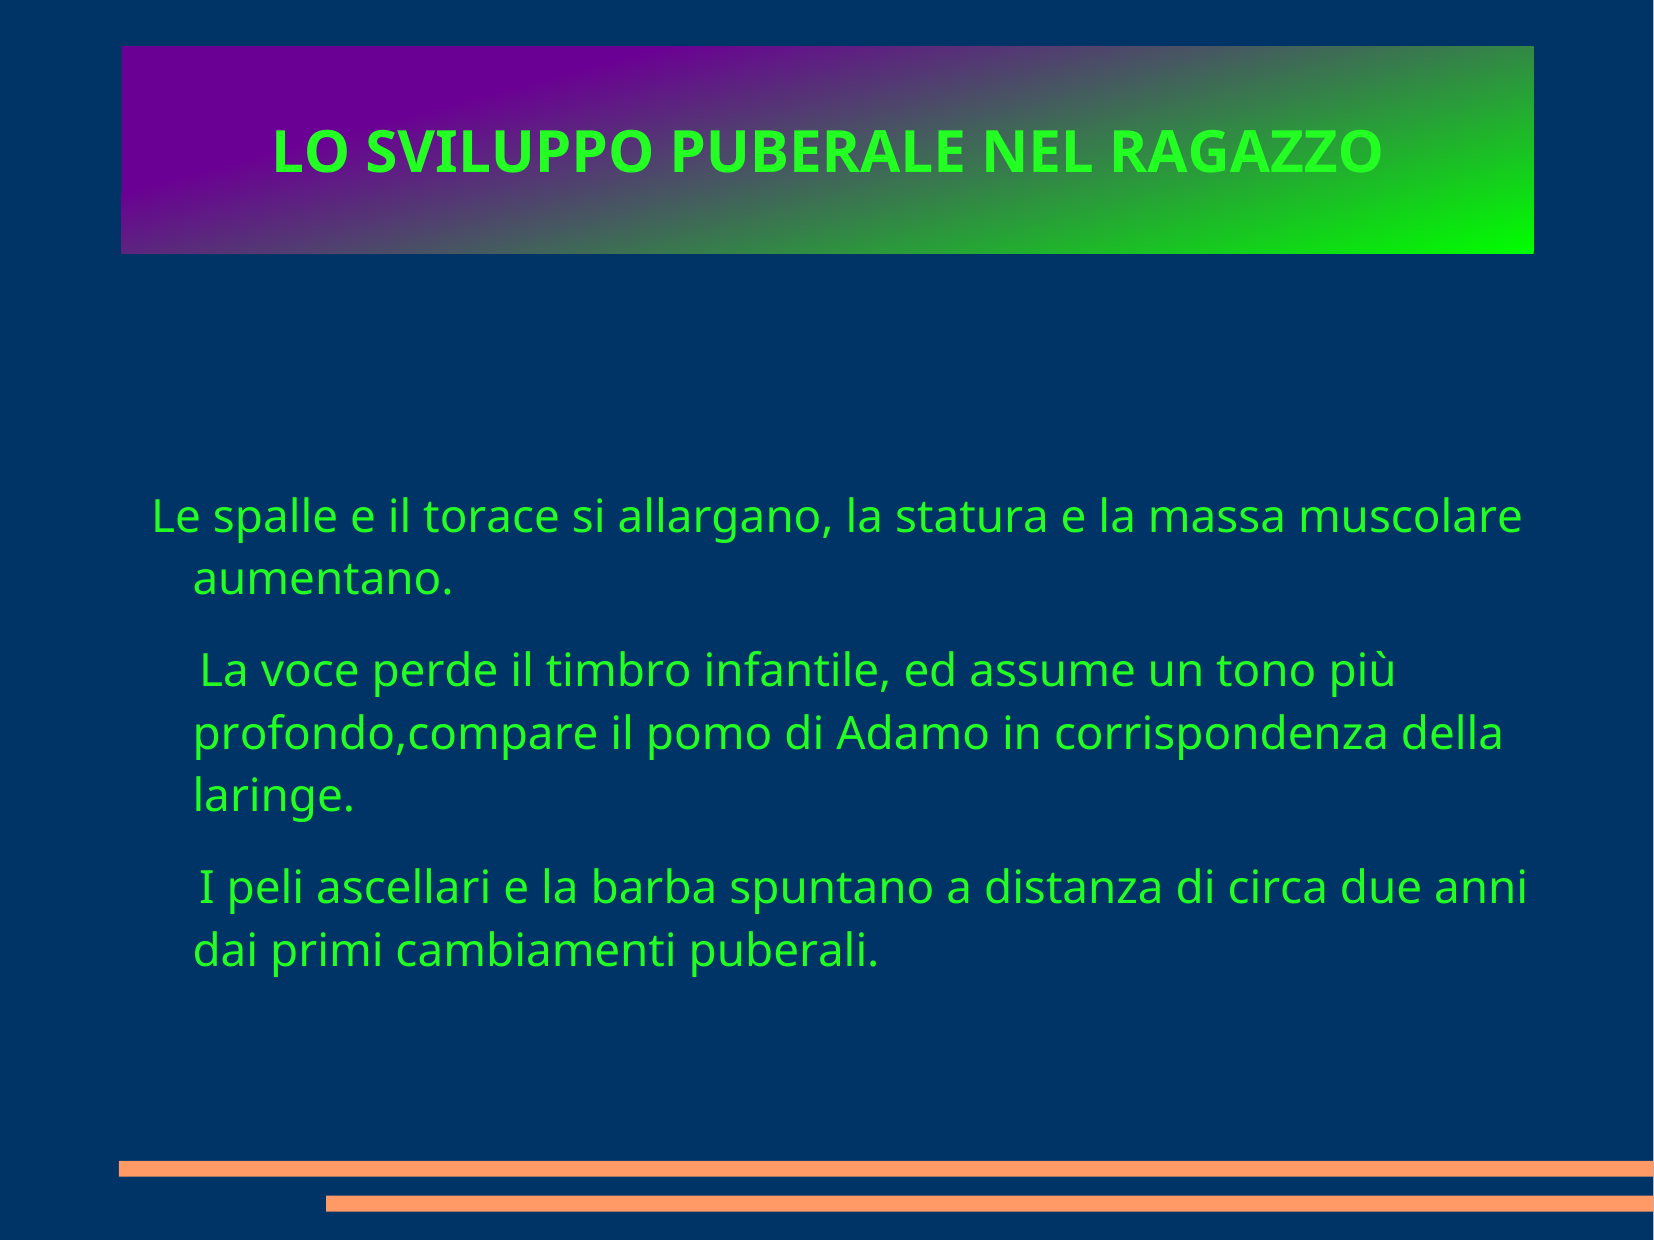

# LO SVILUPPO PUBERALE NEL RAGAZZO
 Le spalle e il torace si allargano, la statura e la massa muscolare aumentano.
 La voce perde il timbro infantile, ed assume un tono più profondo,compare il pomo di Adamo in corrispondenza della laringe.
 I peli ascellari e la barba spuntano a distanza di circa due anni dai primi cambiamenti puberali.